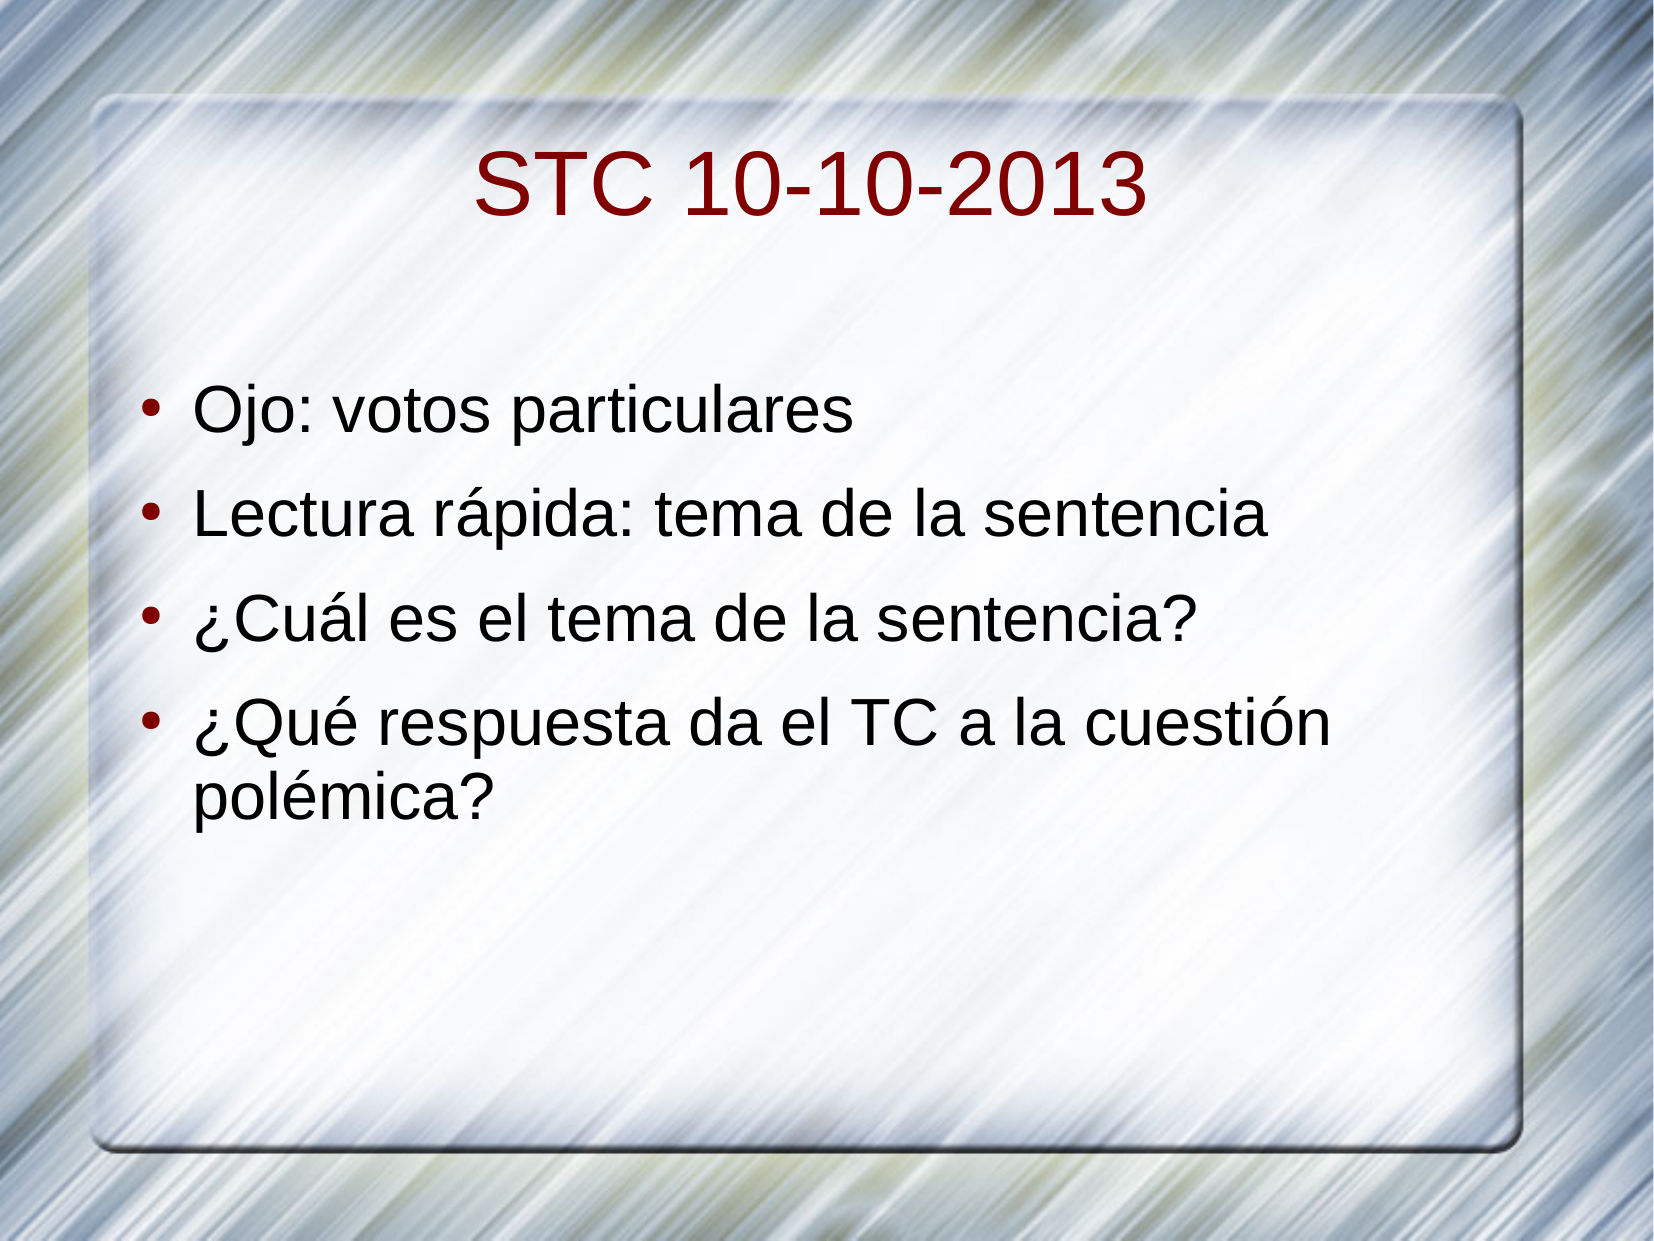

# STC 10-10-2013
Ojo: votos particulares
Lectura rápida: tema de la sentencia
¿Cuál es el tema de la sentencia?
¿Qué respuesta da el TC a la cuestión polémica?